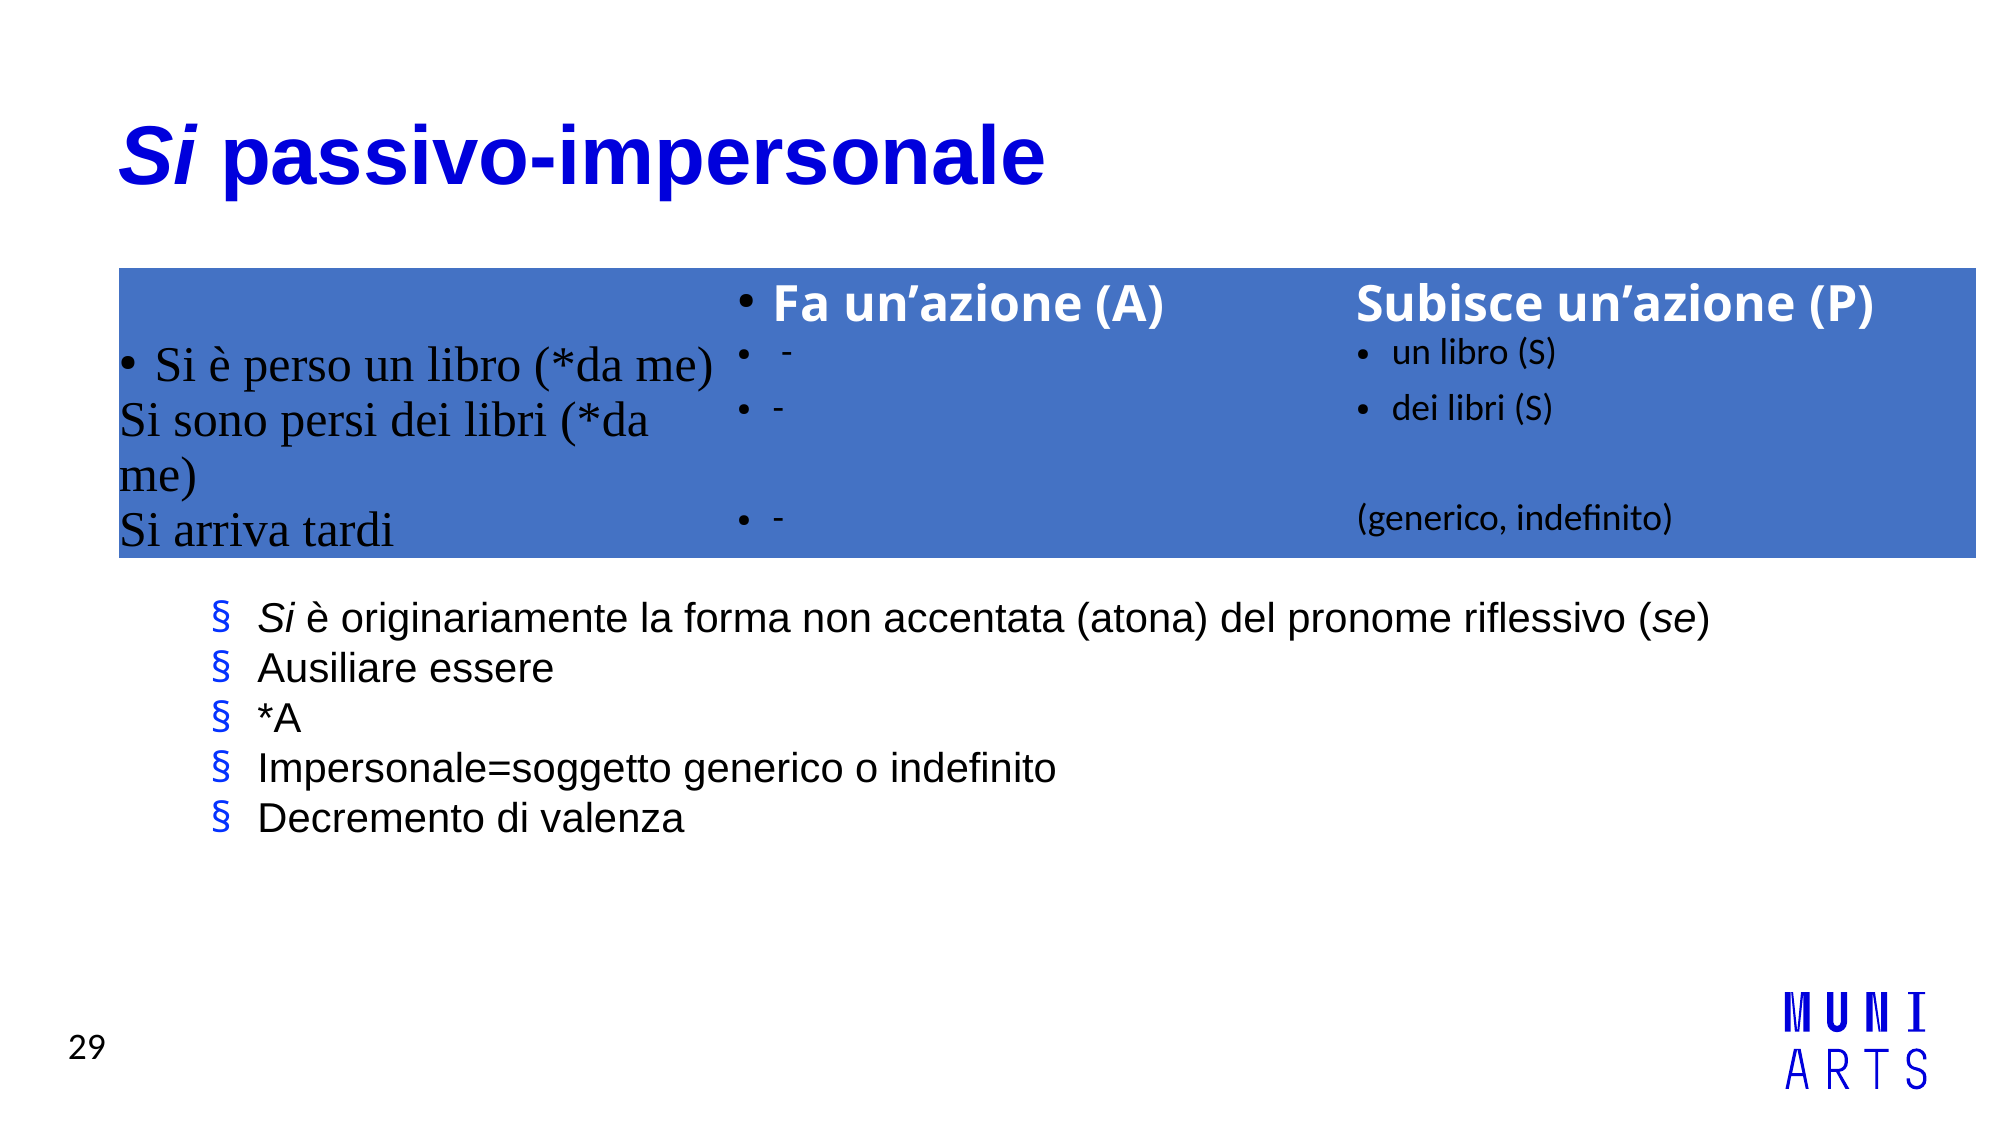

# Si passivo-impersonale
| | Fa un’azione (A) | Subisce un’azione (P) |
| --- | --- | --- |
| Si è perso un libro (\*da me) | - | un libro (S) |
| Si sono persi dei libri (\*da me) | - | dei libri (S) |
| Si arriva tardi | - | (generico, indefinito) |
Si è originariamente la forma non accentata (atona) del pronome riflessivo (se)
Ausiliare essere
*A
Impersonale=soggetto generico o indefinito
Decremento di valenza